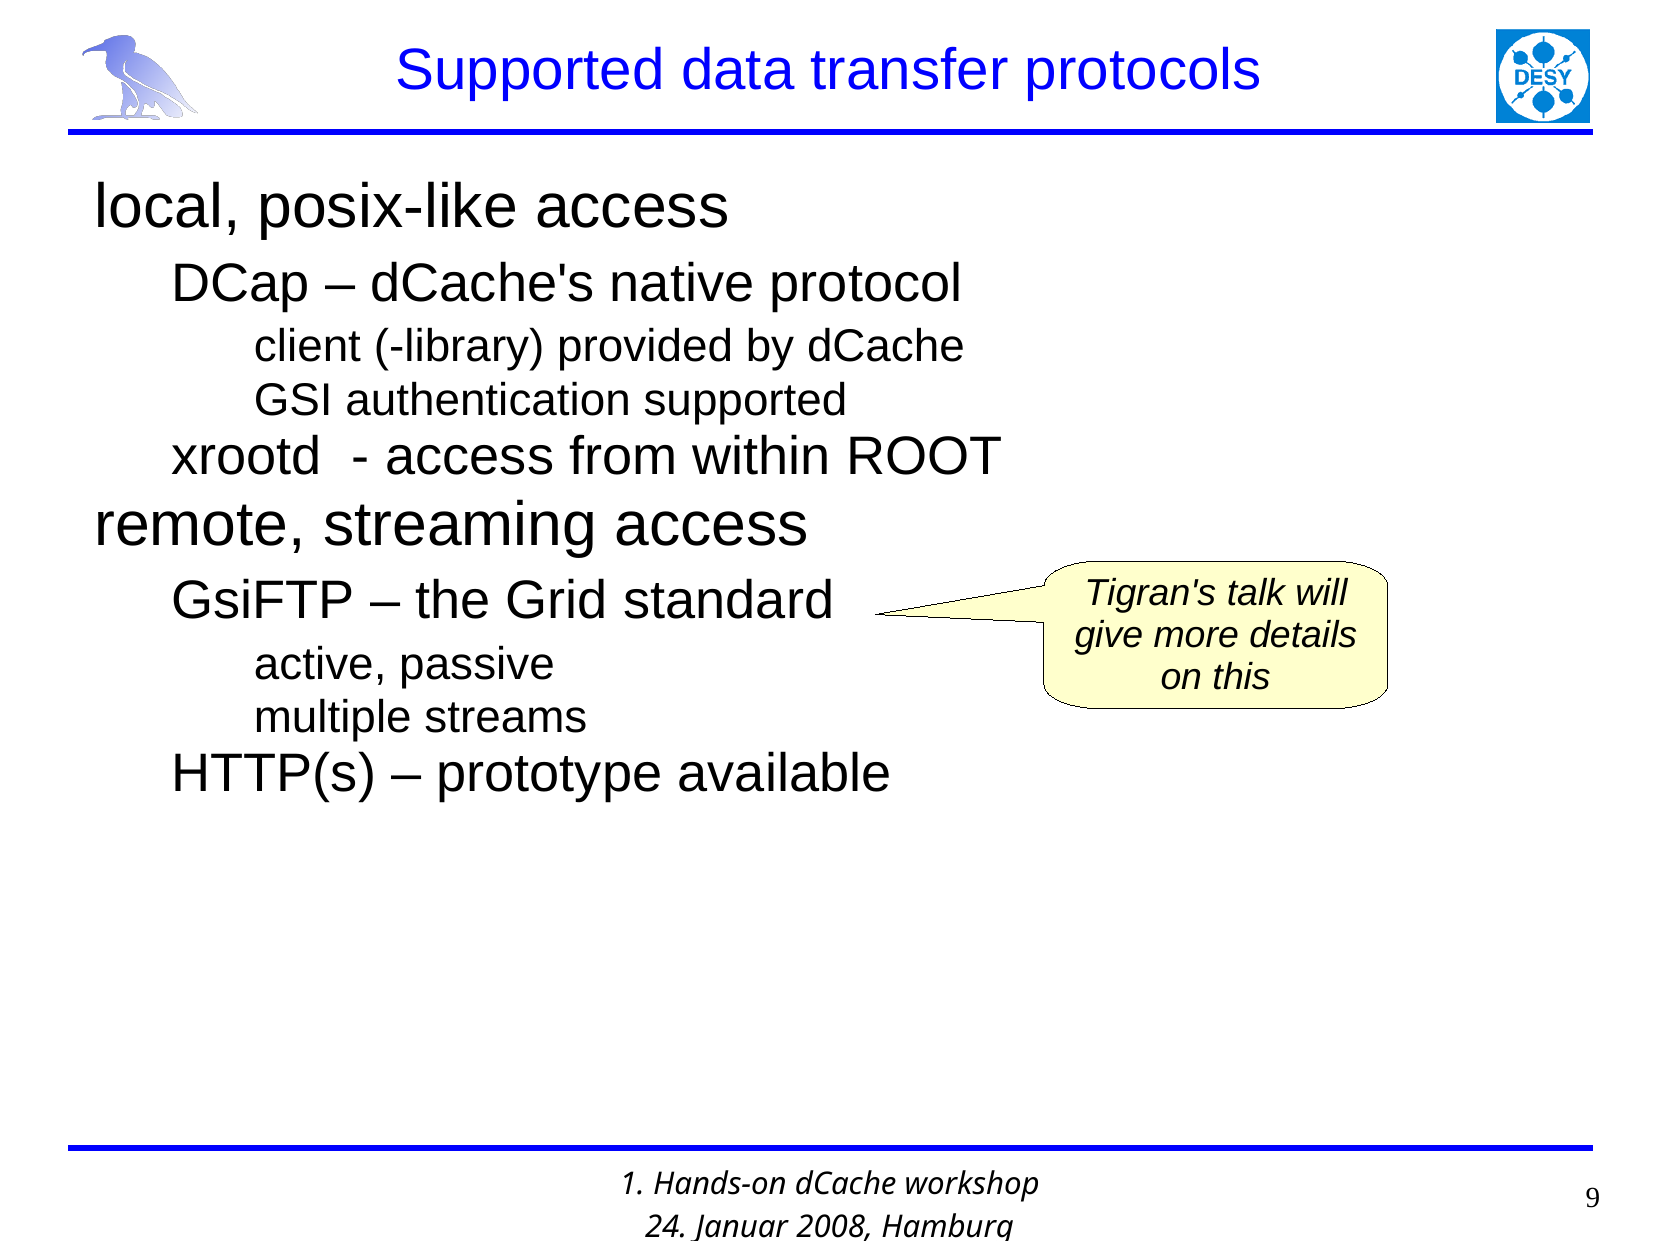

# Supported data transfer protocols
local, posix-like access
DCap – dCache's native protocol
client (-library) provided by dCache
GSI authentication supported
xrootd - access from within ROOT
remote, streaming access
GsiFTP – the Grid standard
active, passive
multiple streams
HTTP(s) – prototype available
Tigran's talk will give more details on this
9